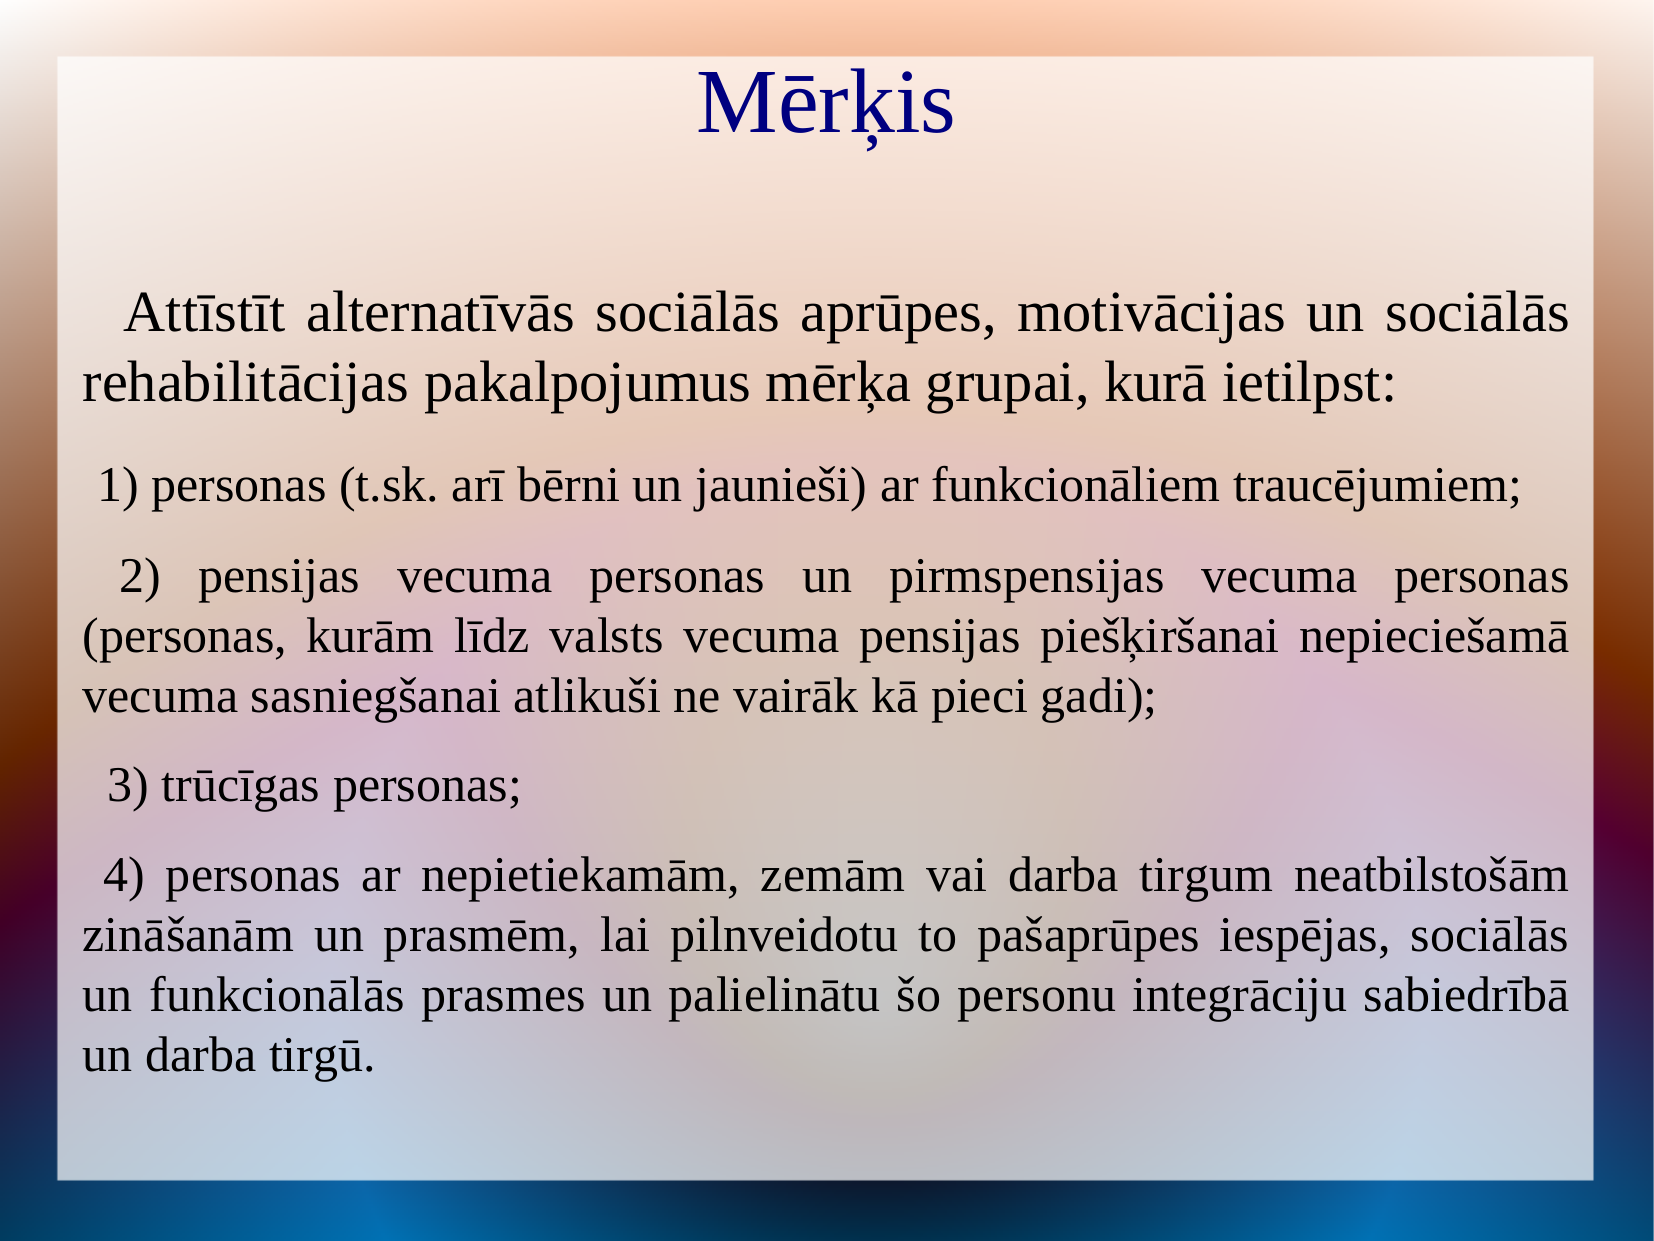

# Mērķis
 Attīstīt alternatīvās sociālās aprūpes, motivācijas un sociālās rehabilitācijas pakalpojumus mērķa grupai, kurā ietilpst:
 1) personas (t.sk. arī bērni un jaunieši) ar funkcionāliem traucējumiem;
 2) pensijas vecuma personas un pirmspensijas vecuma personas (personas, kurām līdz valsts vecuma pensijas piešķiršanai nepieciešamā vecuma sasniegšanai atlikuši ne vairāk kā pieci gadi);
 3) trūcīgas personas;
 4) personas ar nepietiekamām, zemām vai darba tirgum neatbilstošām zināšanām un prasmēm, lai pilnveidotu to pašaprūpes iespējas, sociālās un funkcionālās prasmes un palielinātu šo personu integrāciju sabiedrībā un darba tirgū.